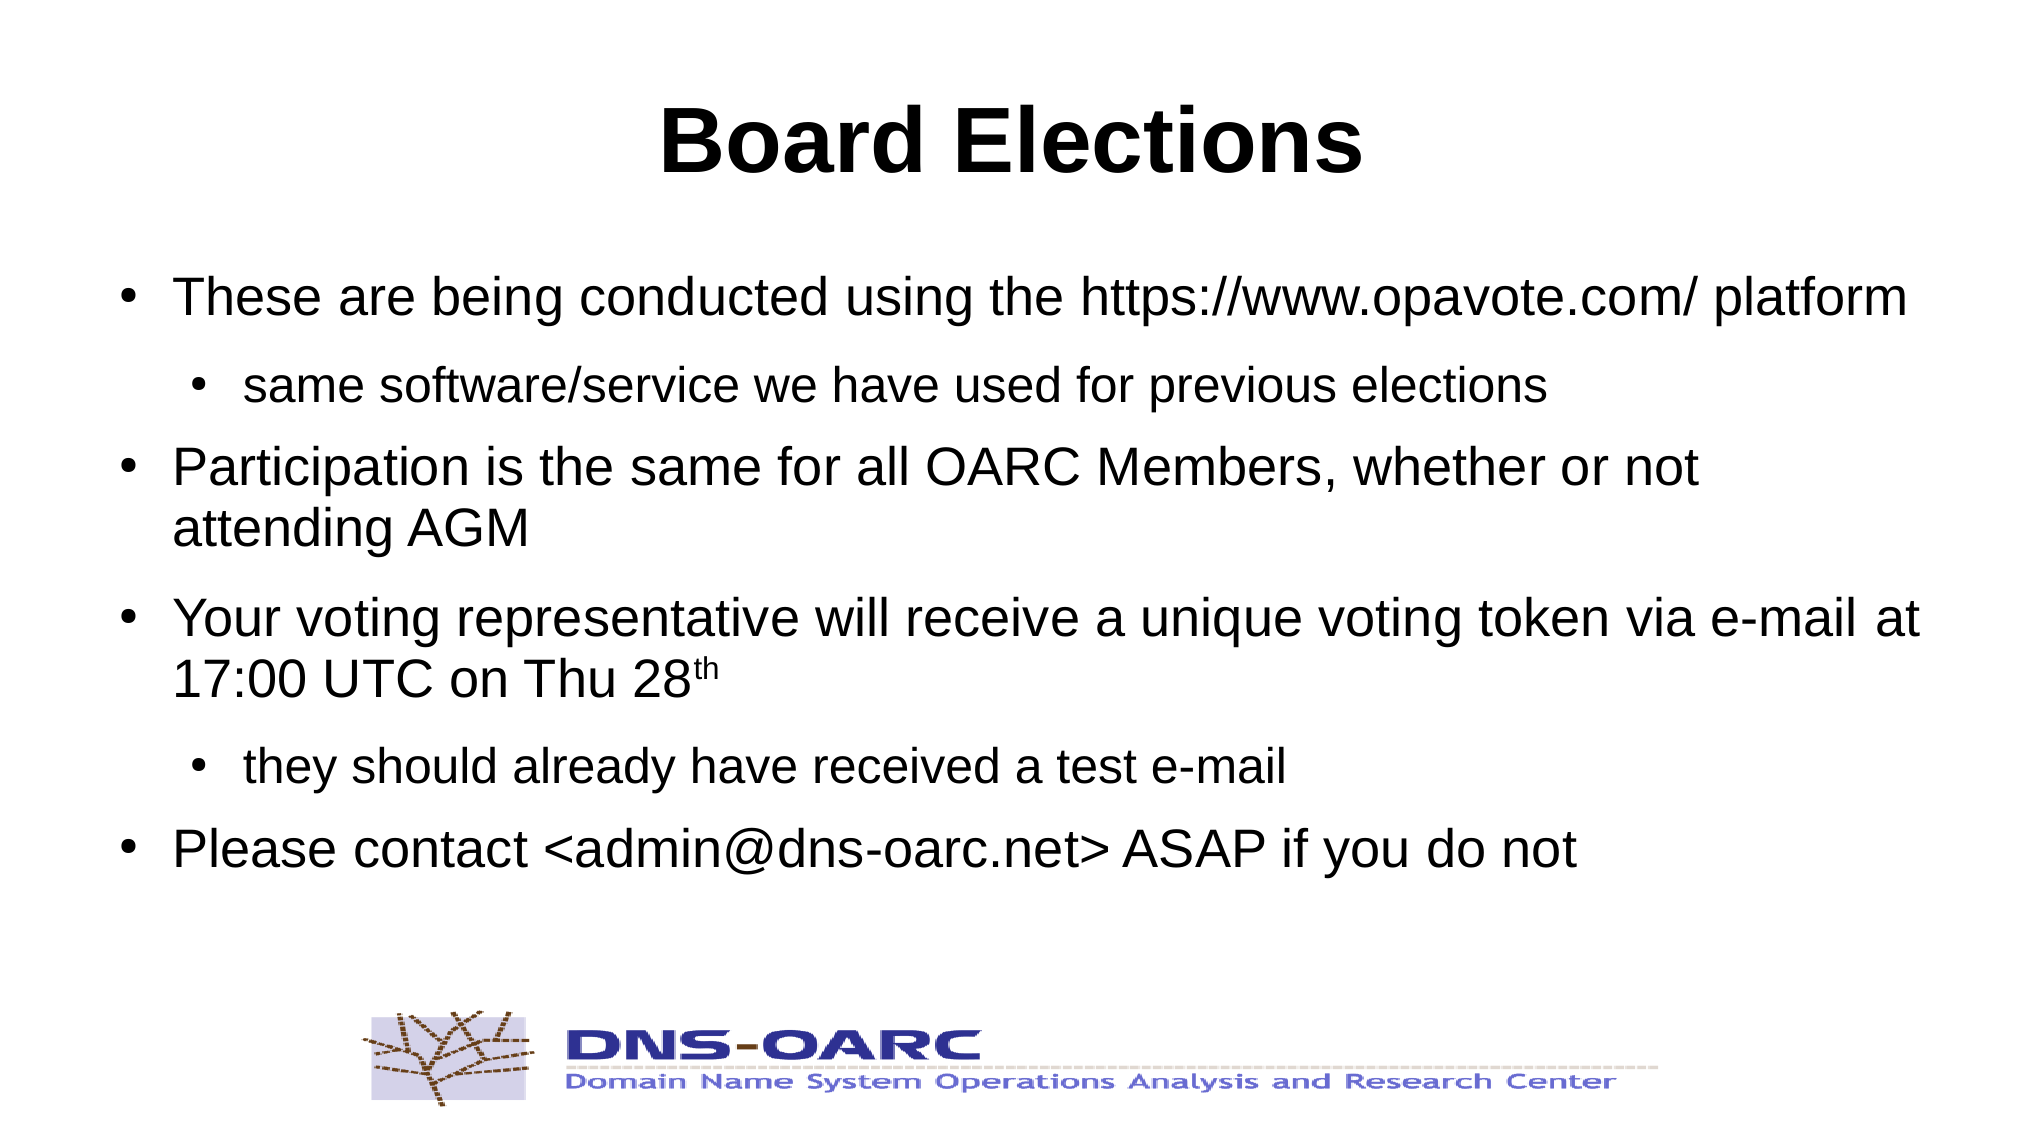

# Board Elections
These are being conducted using the https://www.opavote.com/ platform
same software/service we have used for previous elections
Participation is the same for all OARC Members, whether or not attending AGM
Your voting representative will receive a unique voting token via e-mail at 17:00 UTC on Thu 28th
they should already have received a test e-mail
Please contact <admin@dns-oarc.net> ASAP if you do not